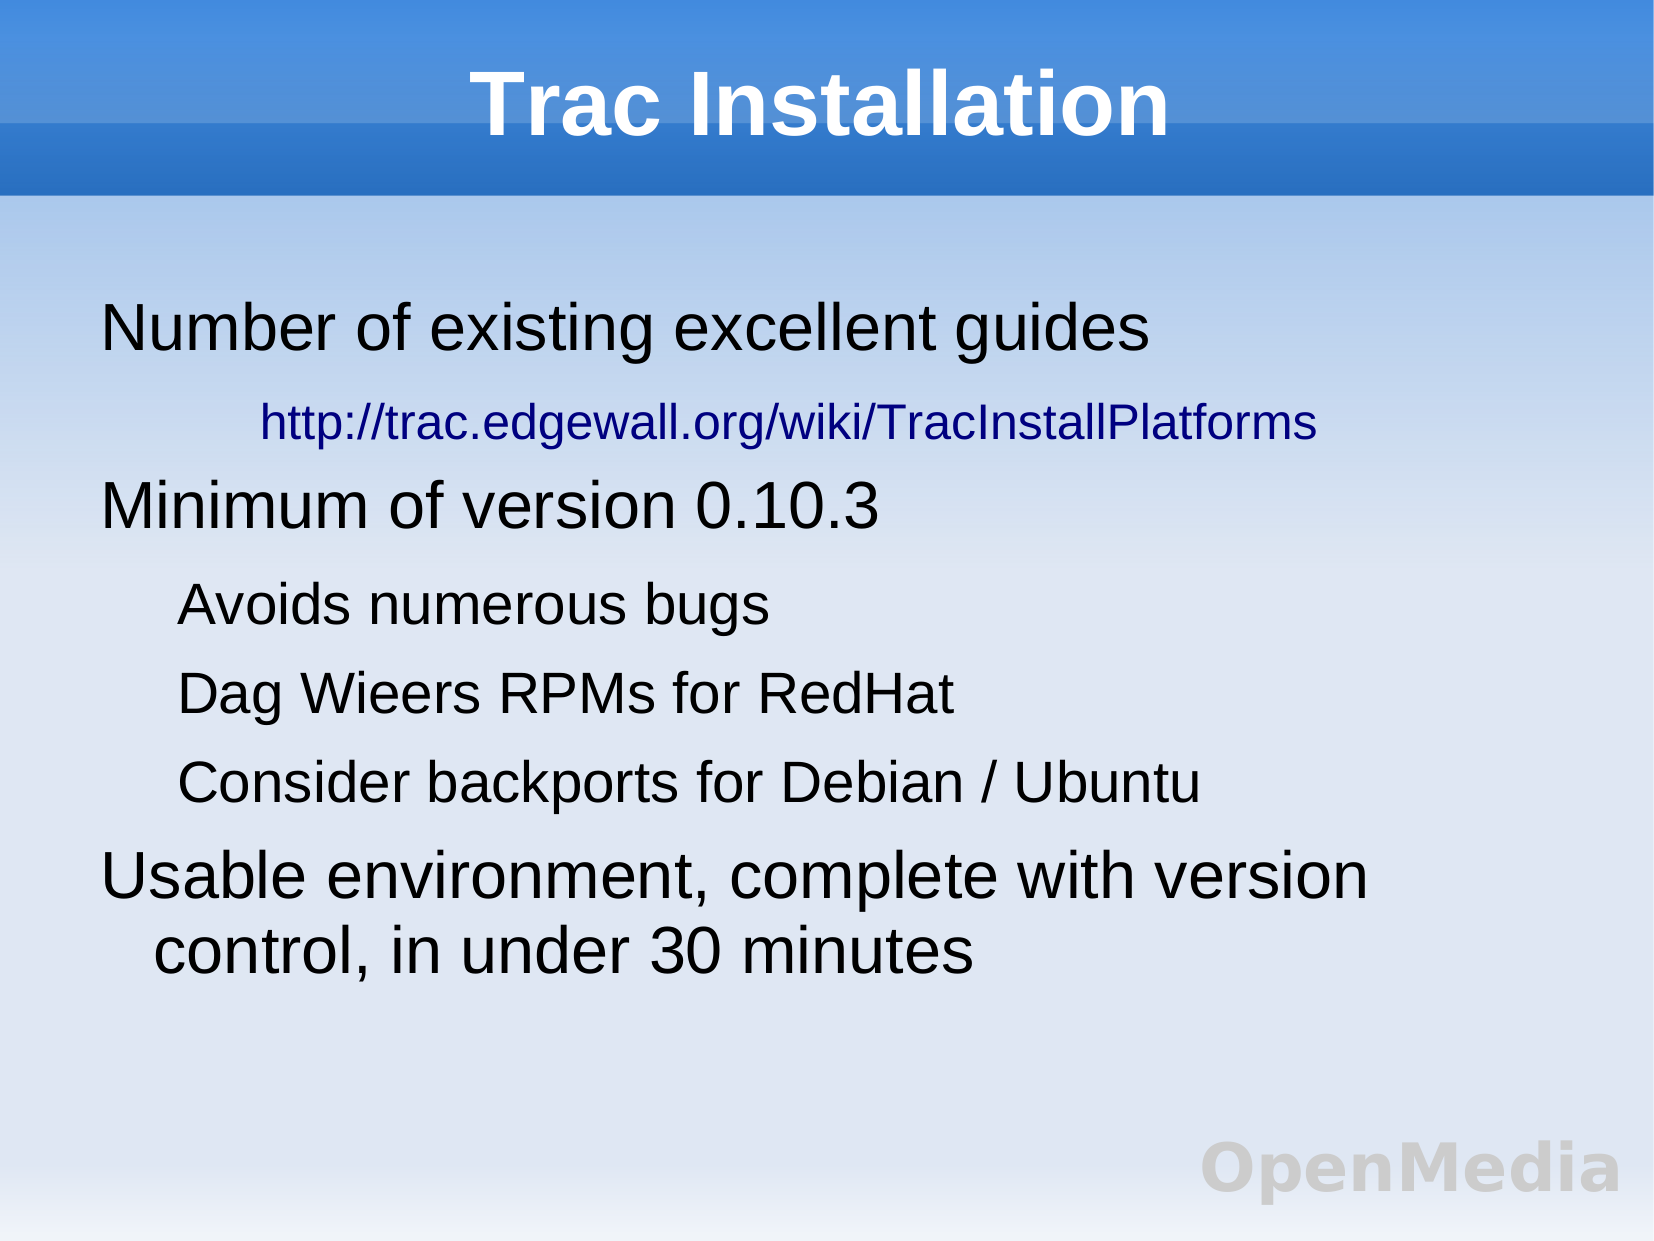

# Trac Installation
Number of existing excellent guides
http://trac.edgewall.org/wiki/TracInstallPlatforms
Minimum of version 0.10.3
Avoids numerous bugs
Dag Wieers RPMs for RedHat
Consider backports for Debian / Ubuntu
Usable environment, complete with version control, in under 30 minutes
15